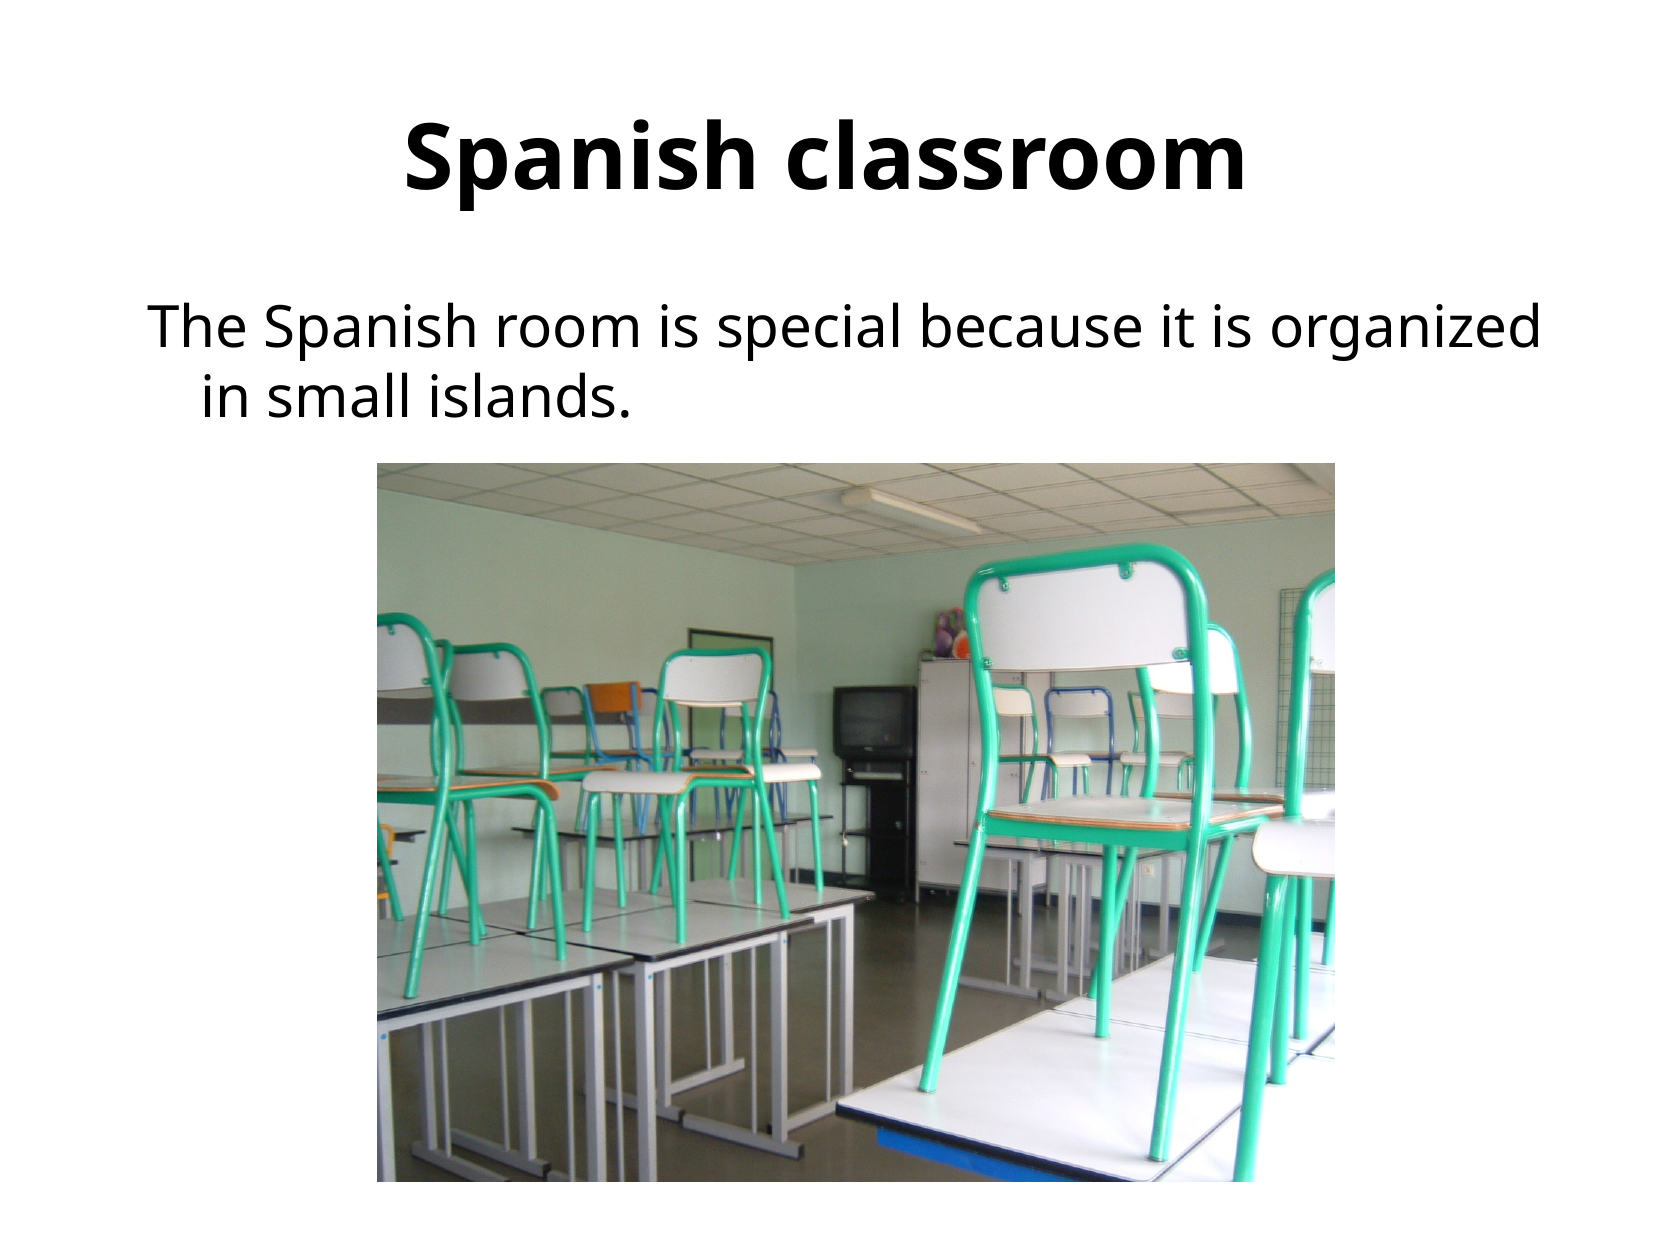

# Spanish classroom
The Spanish room is special because it is organized in small islands.